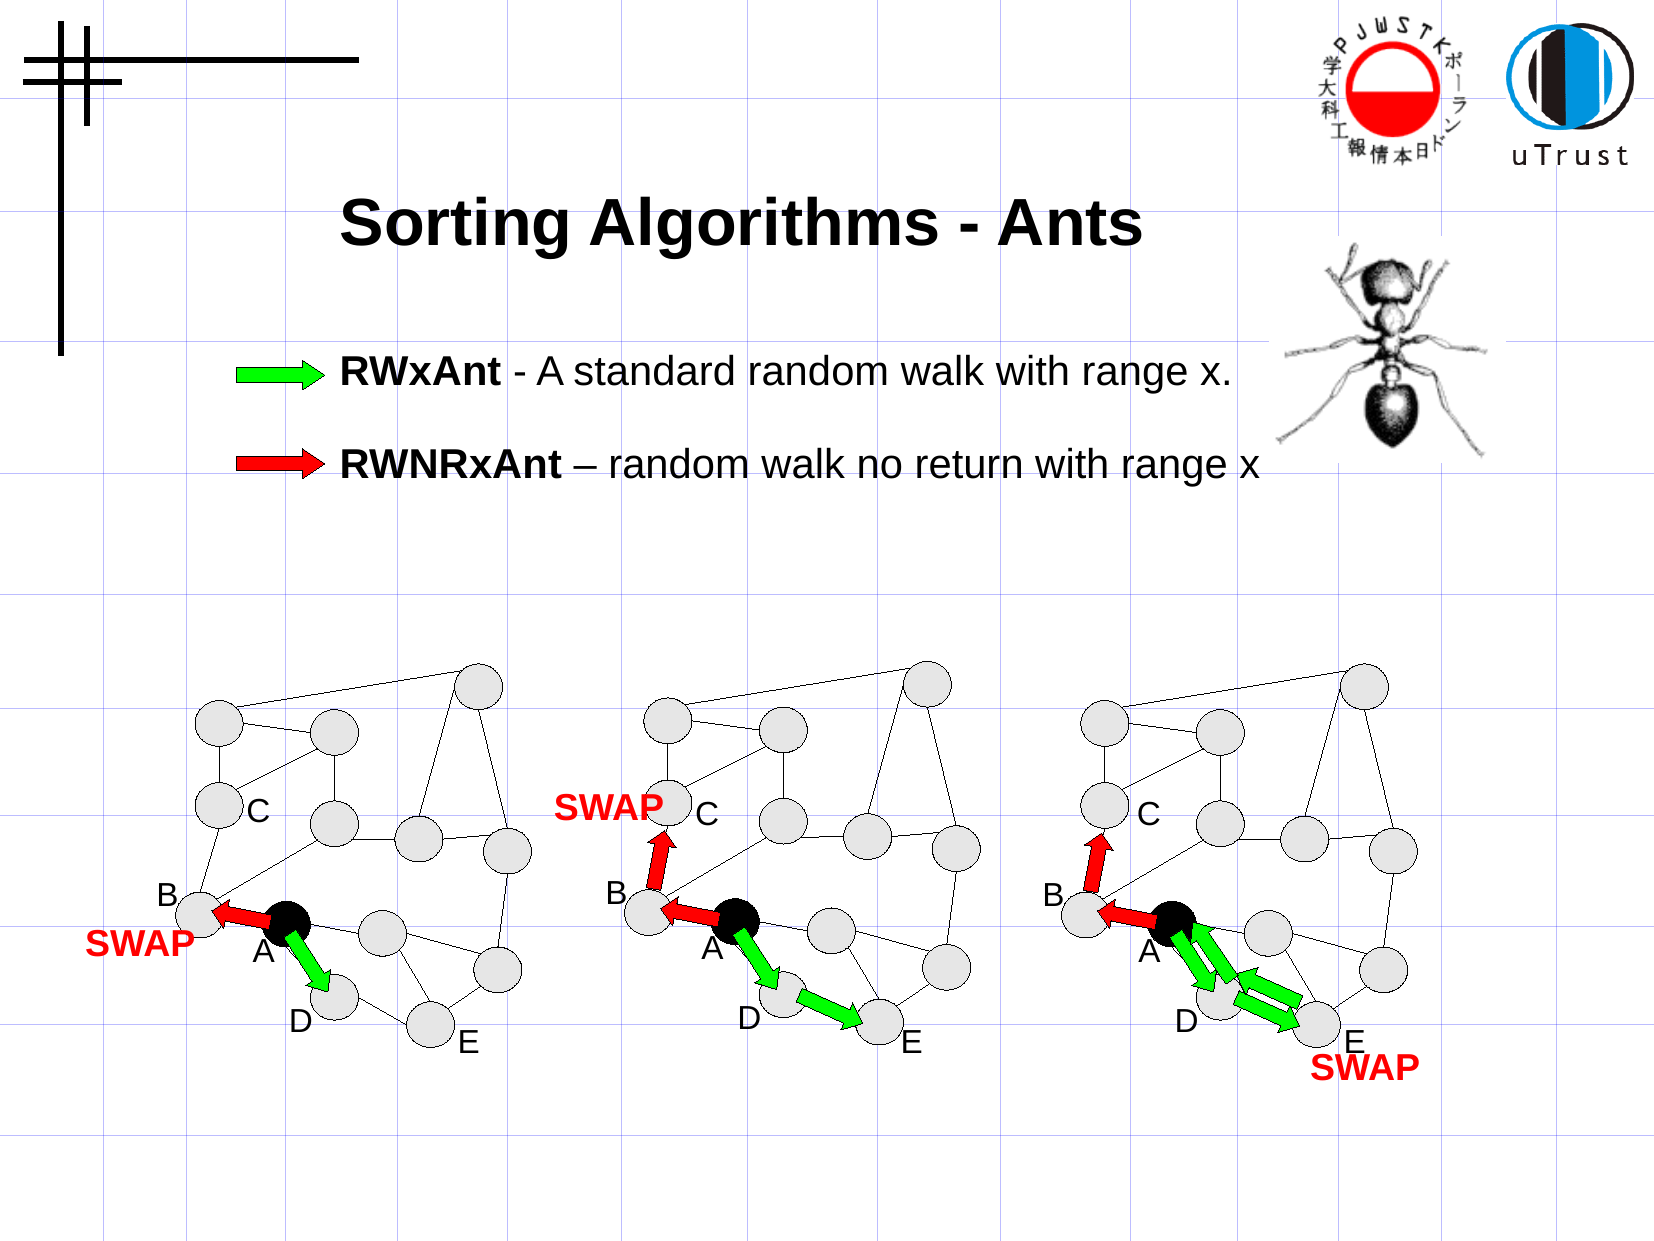

Sorting Algorithms - Ants
RWxAnt - A standard random walk with range x.
RWNRxAnt – random walk no return with range x
SWAP
C
C
C
B
B
B
SWAP
A
A
A
D
D
D
E
E
E
SWAP